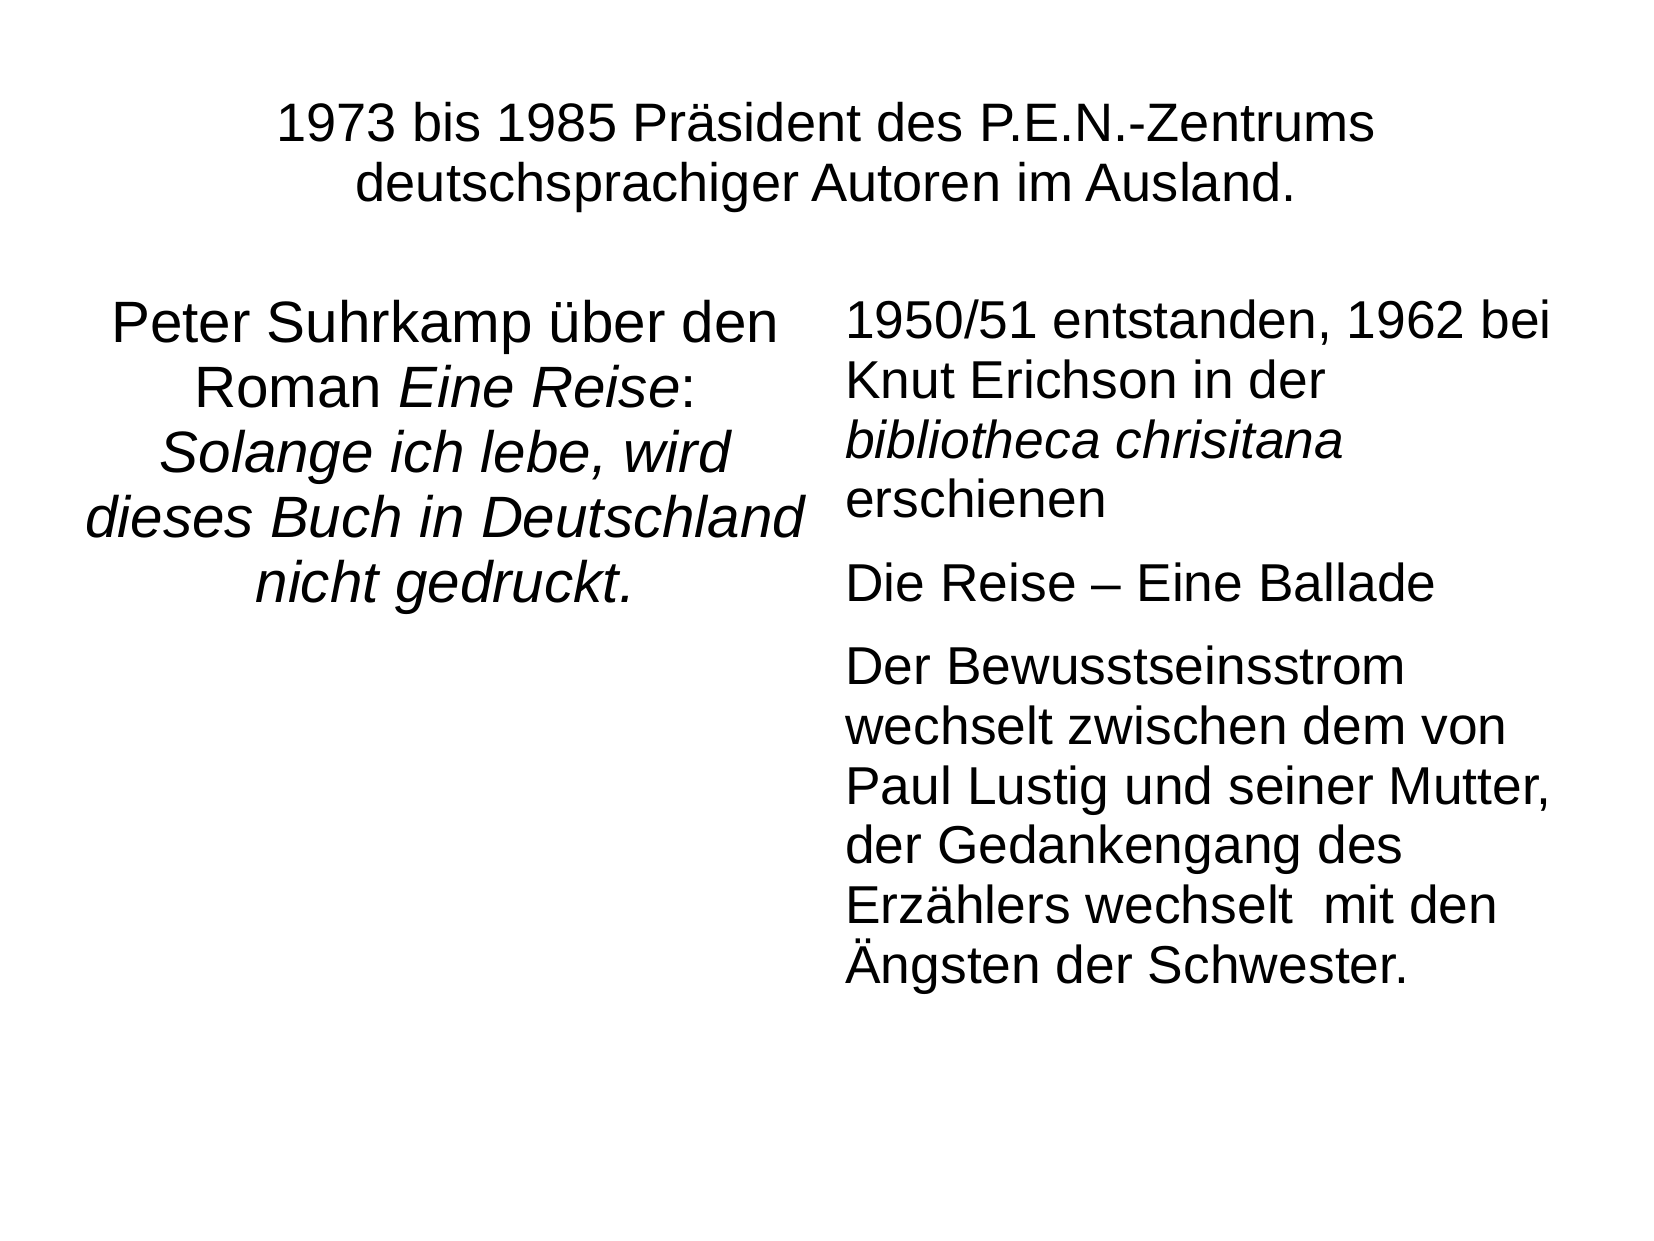

# 1973 bis 1985 Präsident des P.E.N.-Zentrums deutschsprachiger Autoren im Ausland.
Peter Suhrkamp über den Roman Eine Reise: Solange ich lebe, wird dieses Buch in Deutschland nicht gedruckt.
1950/51 entstanden, 1962 bei Knut Erichson in der bibliotheca chrisitana erschienen
Die Reise – Eine Ballade
Der Bewusstseinsstrom wechselt zwischen dem von Paul Lustig und seiner Mutter, der Gedankengang des Erzählers wechselt mit den Ängsten der Schwester.